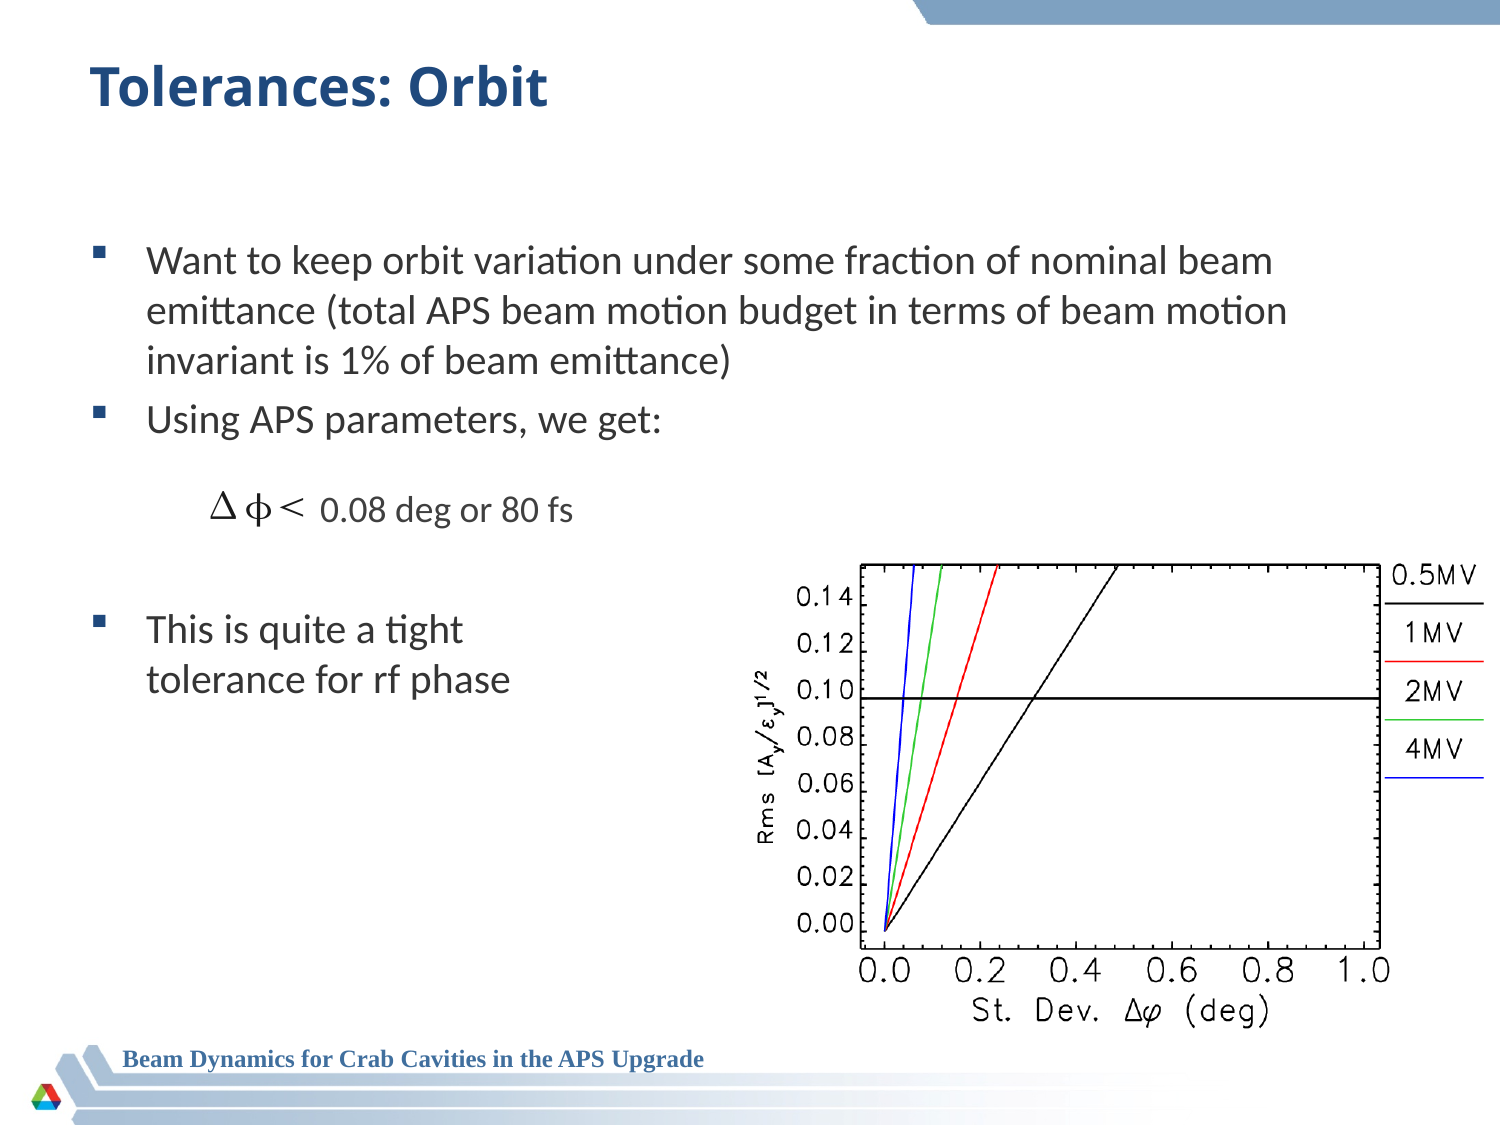

# Tolerances: Orbit
Want to keep orbit variation under some fraction of nominal beam emittance (total APS beam motion budget in terms of beam motion invariant is 1% of beam emittance)
Using APS parameters, we get:
This is quite a tight
tolerance for rf phase
0.08 deg or 80 fs